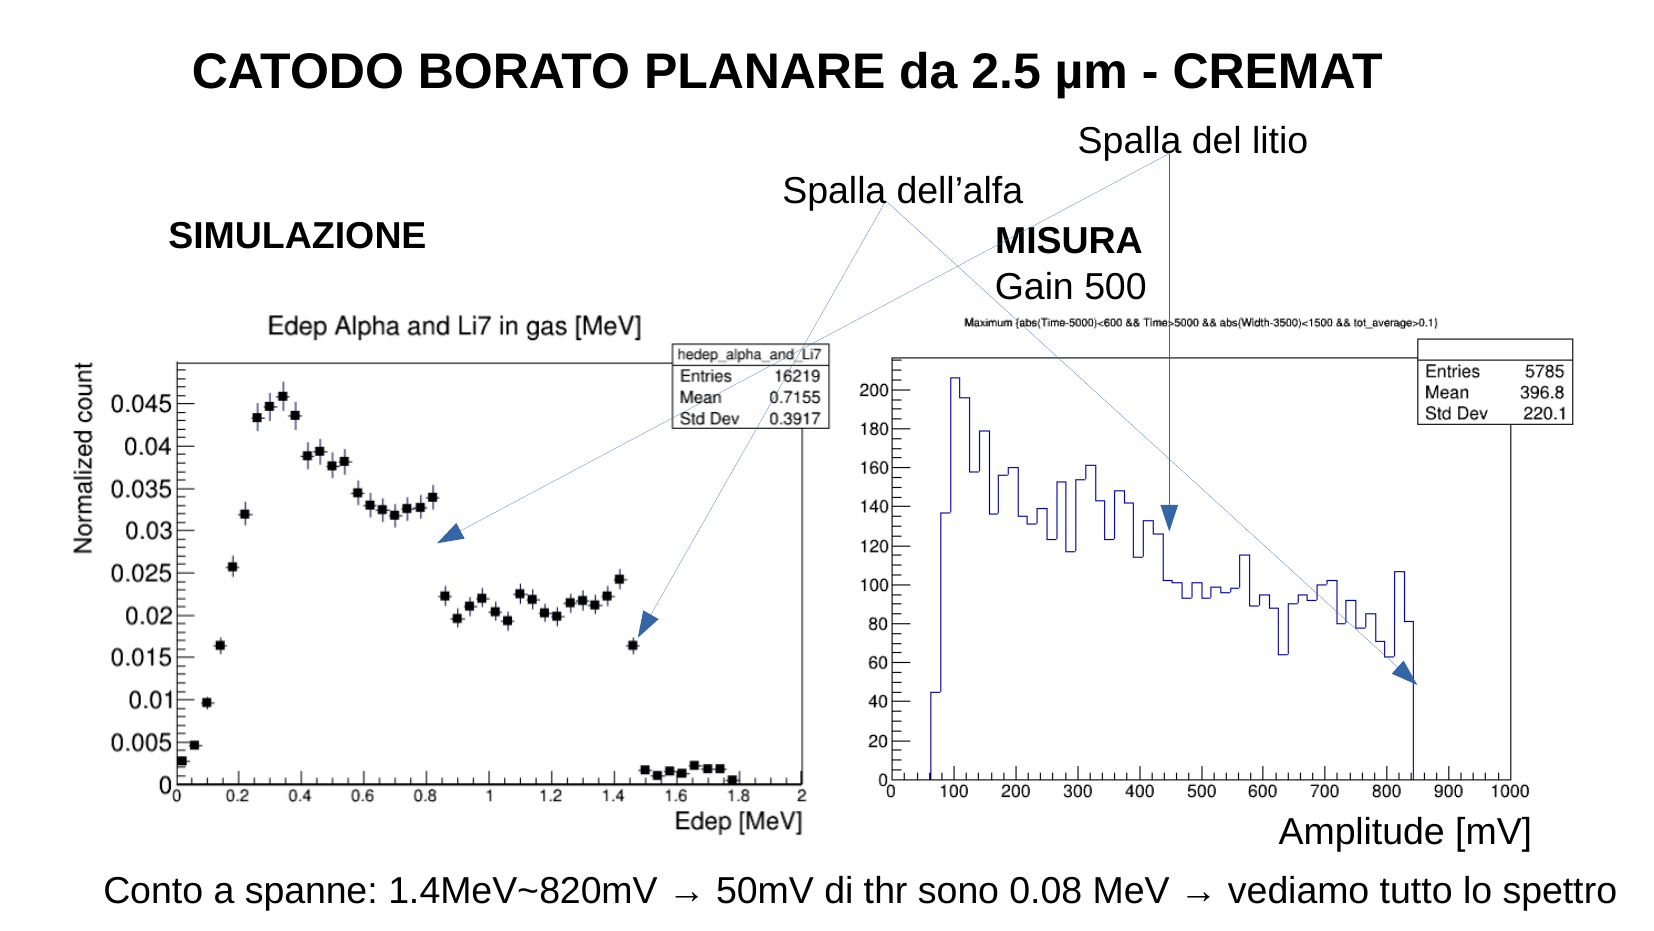

CATODO BORATO PLANARE da 2.5 µm - CREMAT
Spalla del litio
Spalla dell’alfa
SIMULAZIONE
MISURA
Gain 500
Amplitude [mV]
Conto a spanne: 1.4MeV~820mV → 50mV di thr sono 0.08 MeV → vediamo tutto lo spettro